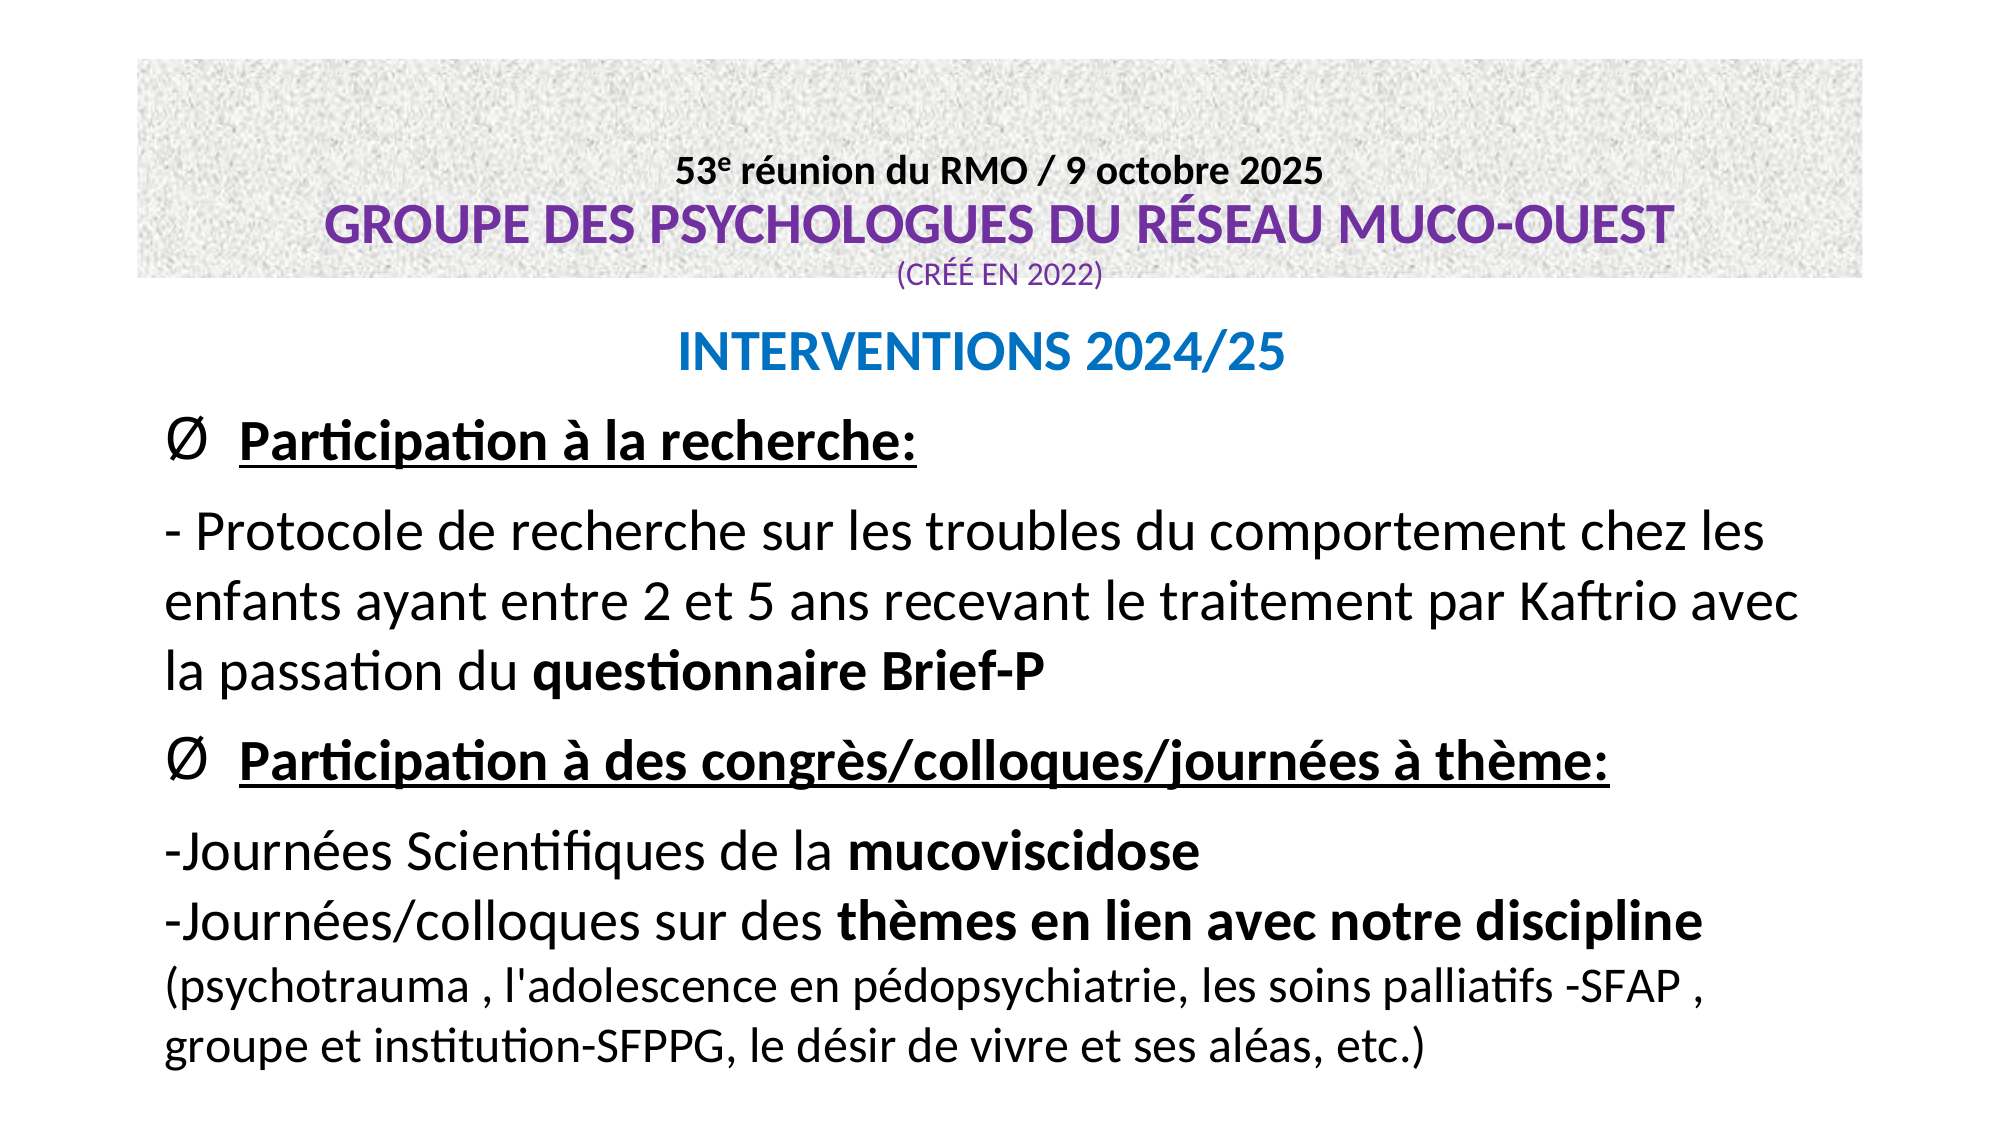

# 53e réunion du RMO / 9 octobre 2025 Groupe des psychologues du Réseau Muco-Ouest (créé en 2022)
Interventions 2024/25
Participation à la recherche:
- Protocole de recherche sur les troubles du comportement chez les enfants ayant entre 2 et 5 ans recevant le traitement par Kaftrio avec la passation du questionnaire Brief-P
Participation à des congrès/colloques/journées à thème:
-Journées Scientifiques de la mucoviscidose
-Journées/colloques sur des thèmes en lien avec notre discipline (psychotrauma , l'adolescence en pédopsychiatrie, les soins palliatifs -SFAP , groupe et institution-SFPPG, le désir de vivre et ses aléas, etc.)